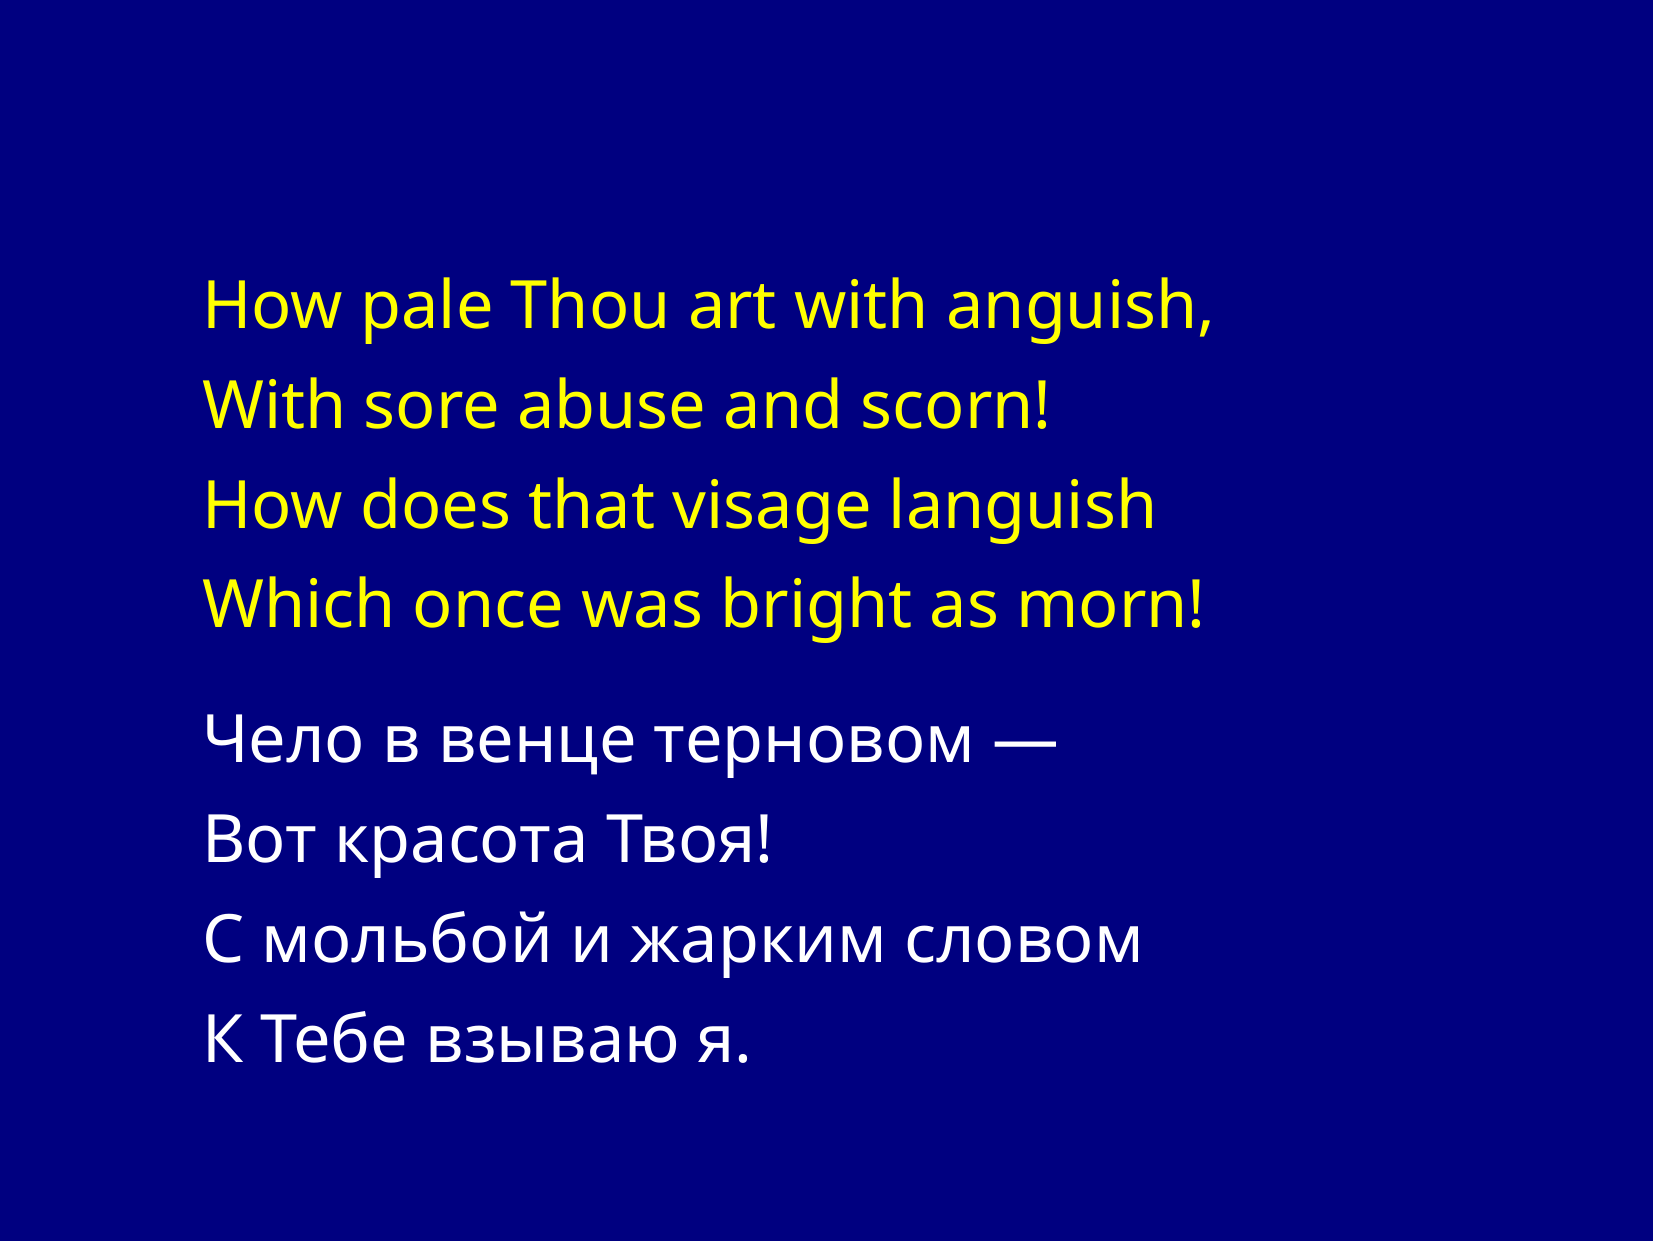

How pale Thou art with anguish,
	With sore abuse and scorn!
	How does that visage languish
	Which once was bright as morn!
	Чело в венце терновом —
	Вот красота Твоя!
	С мольбой и жарким словом
	К Тебе взываю я.